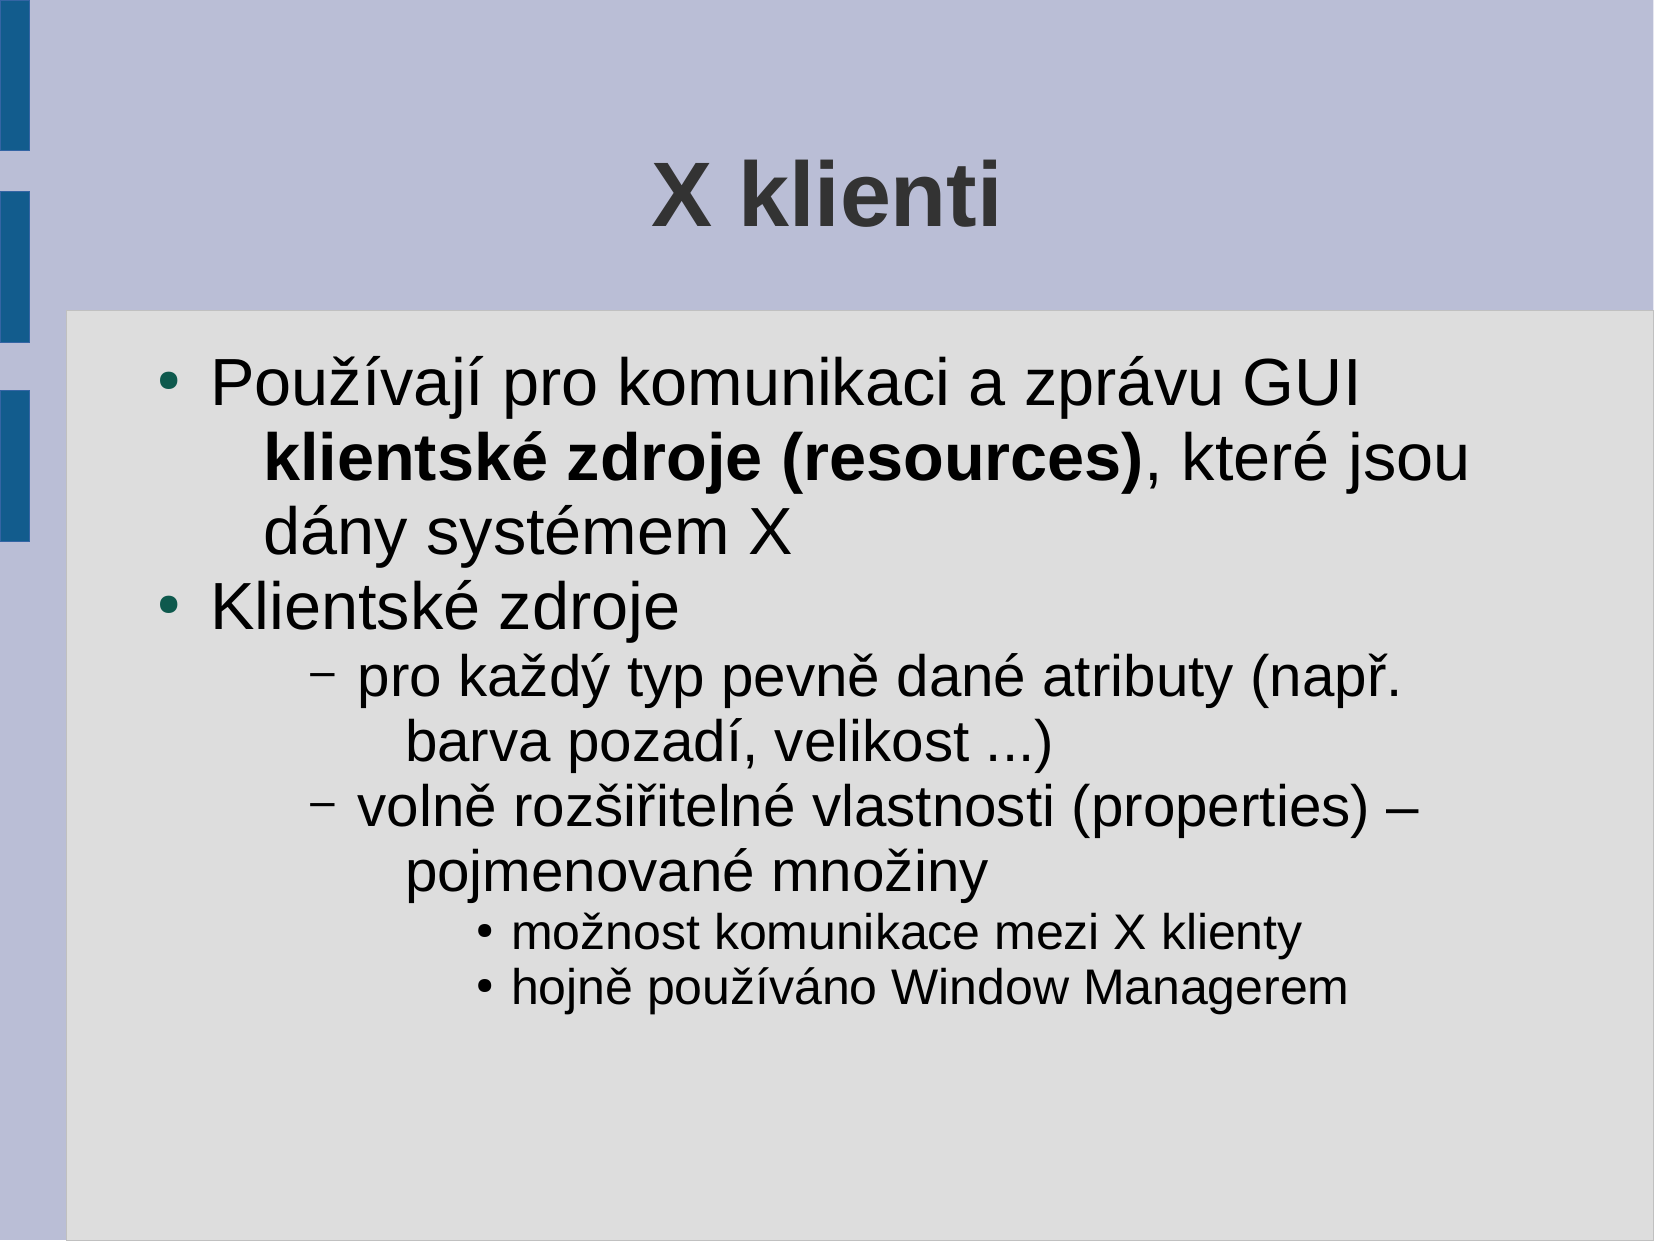

# X klienti
Používají pro komunikaci a zprávu GUI klientské zdroje (resources), které jsou dány systémem X
Klientské zdroje
pro každý typ pevně dané atributy (např. barva pozadí, velikost ...)
volně rozšiřitelné vlastnosti (properties) – pojmenované množiny
možnost komunikace mezi X klienty
hojně používáno Window Managerem